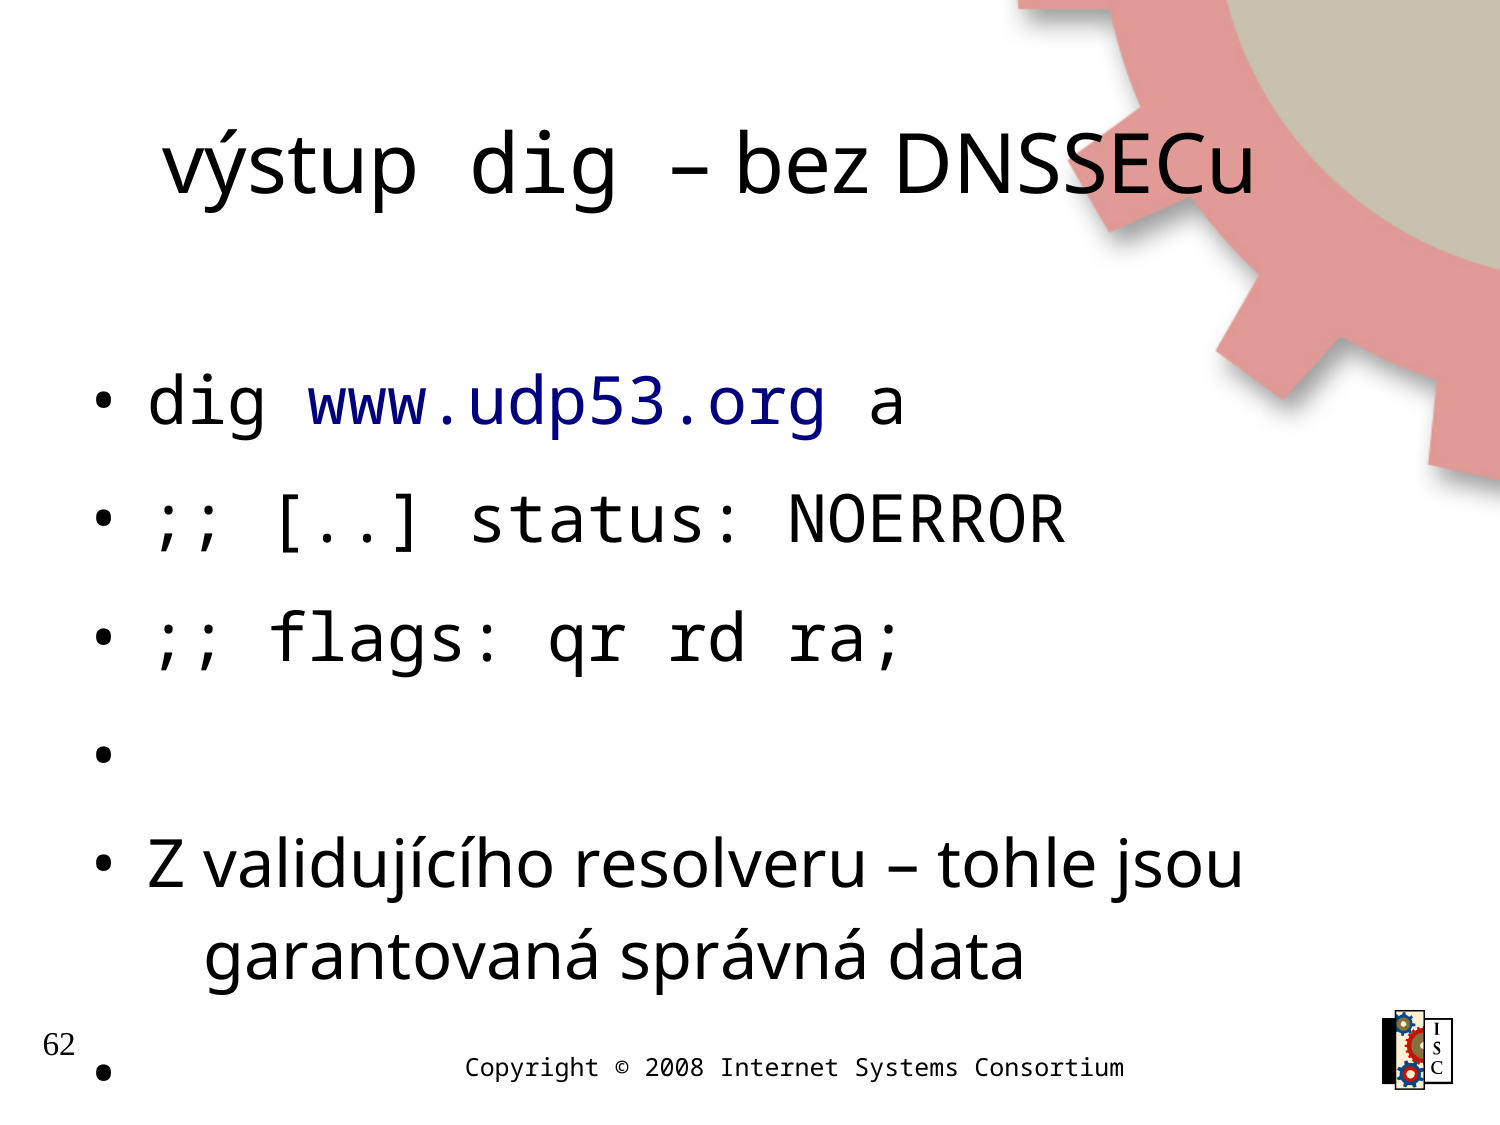

# výstup dig – bez DNSSECu
dig www.udp53.org a
;; [..] status: NOERROR
;; flags: qr rd ra;
Z validujícího resolveru – tohle jsou garantovaná správná data